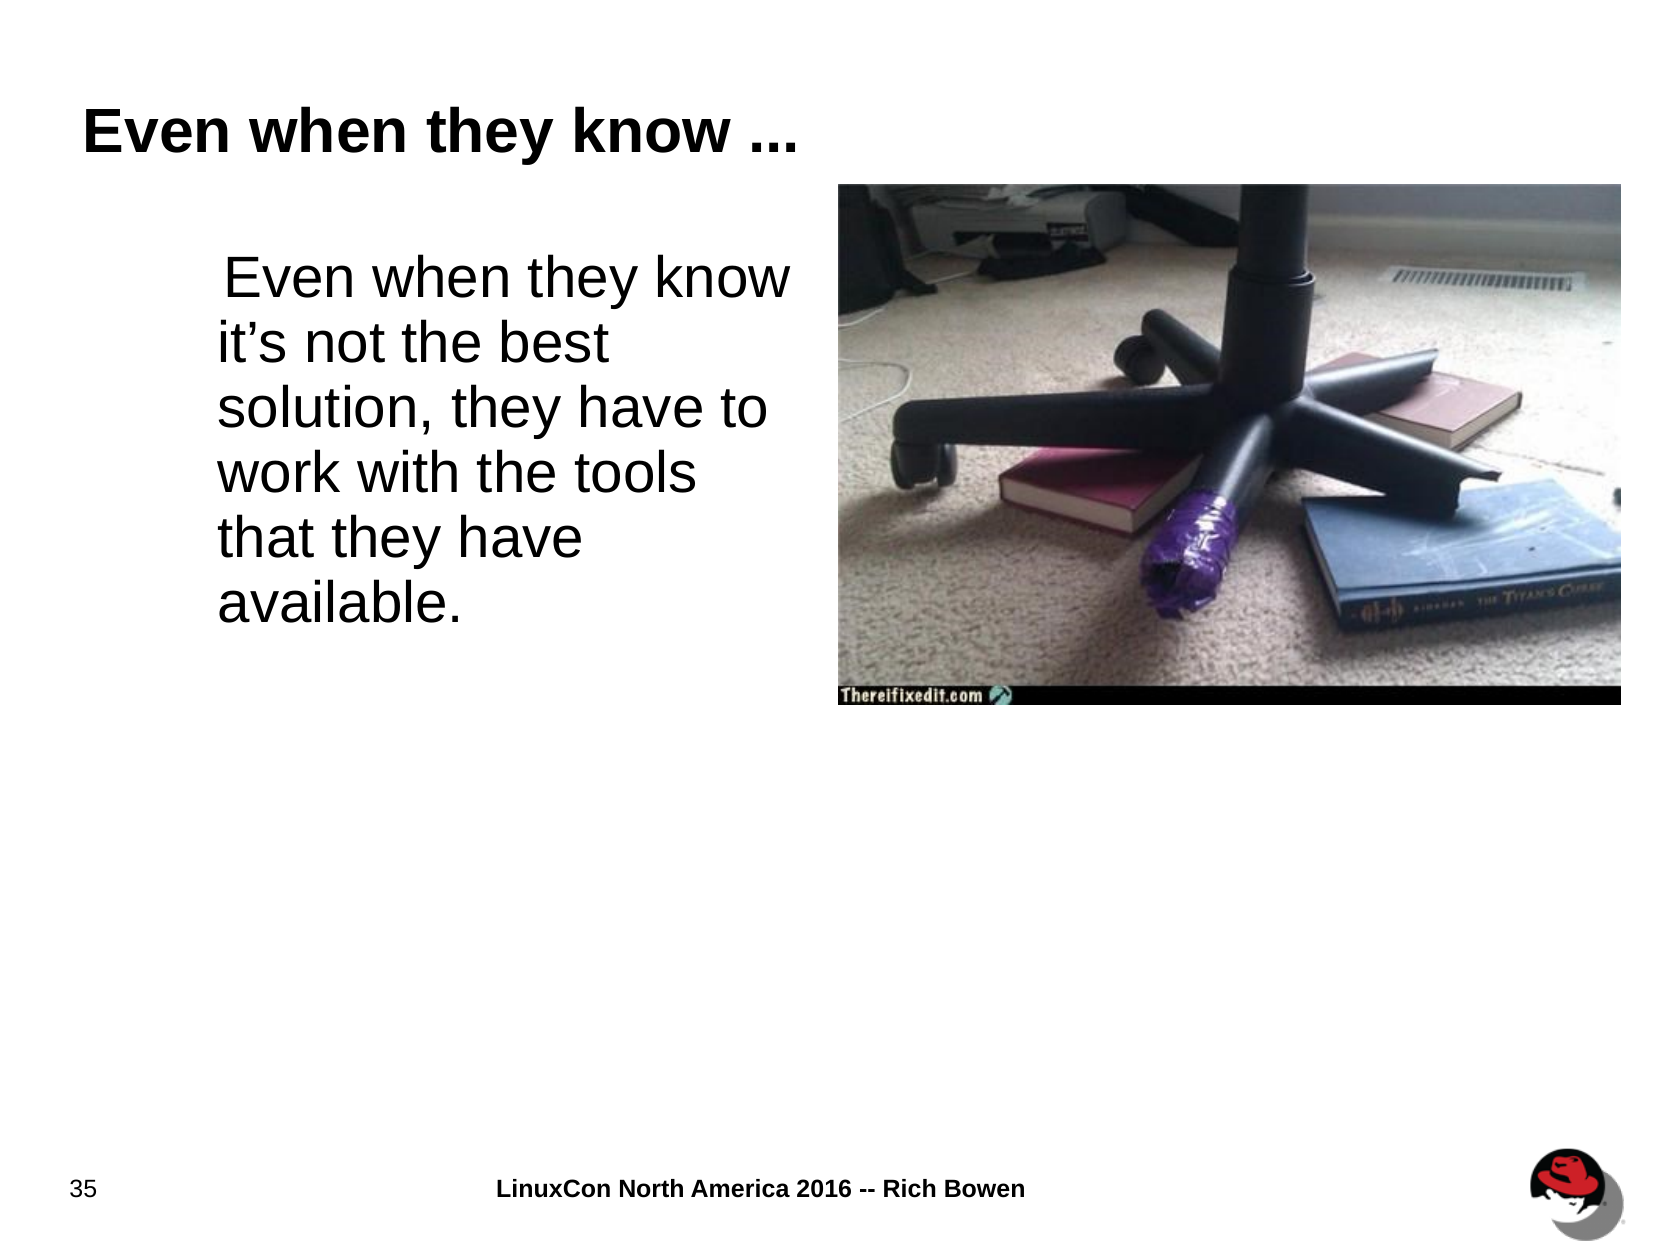

# Even when they know ...
Even when they know it’s not the best solution, they have to work with the tools that they have available.